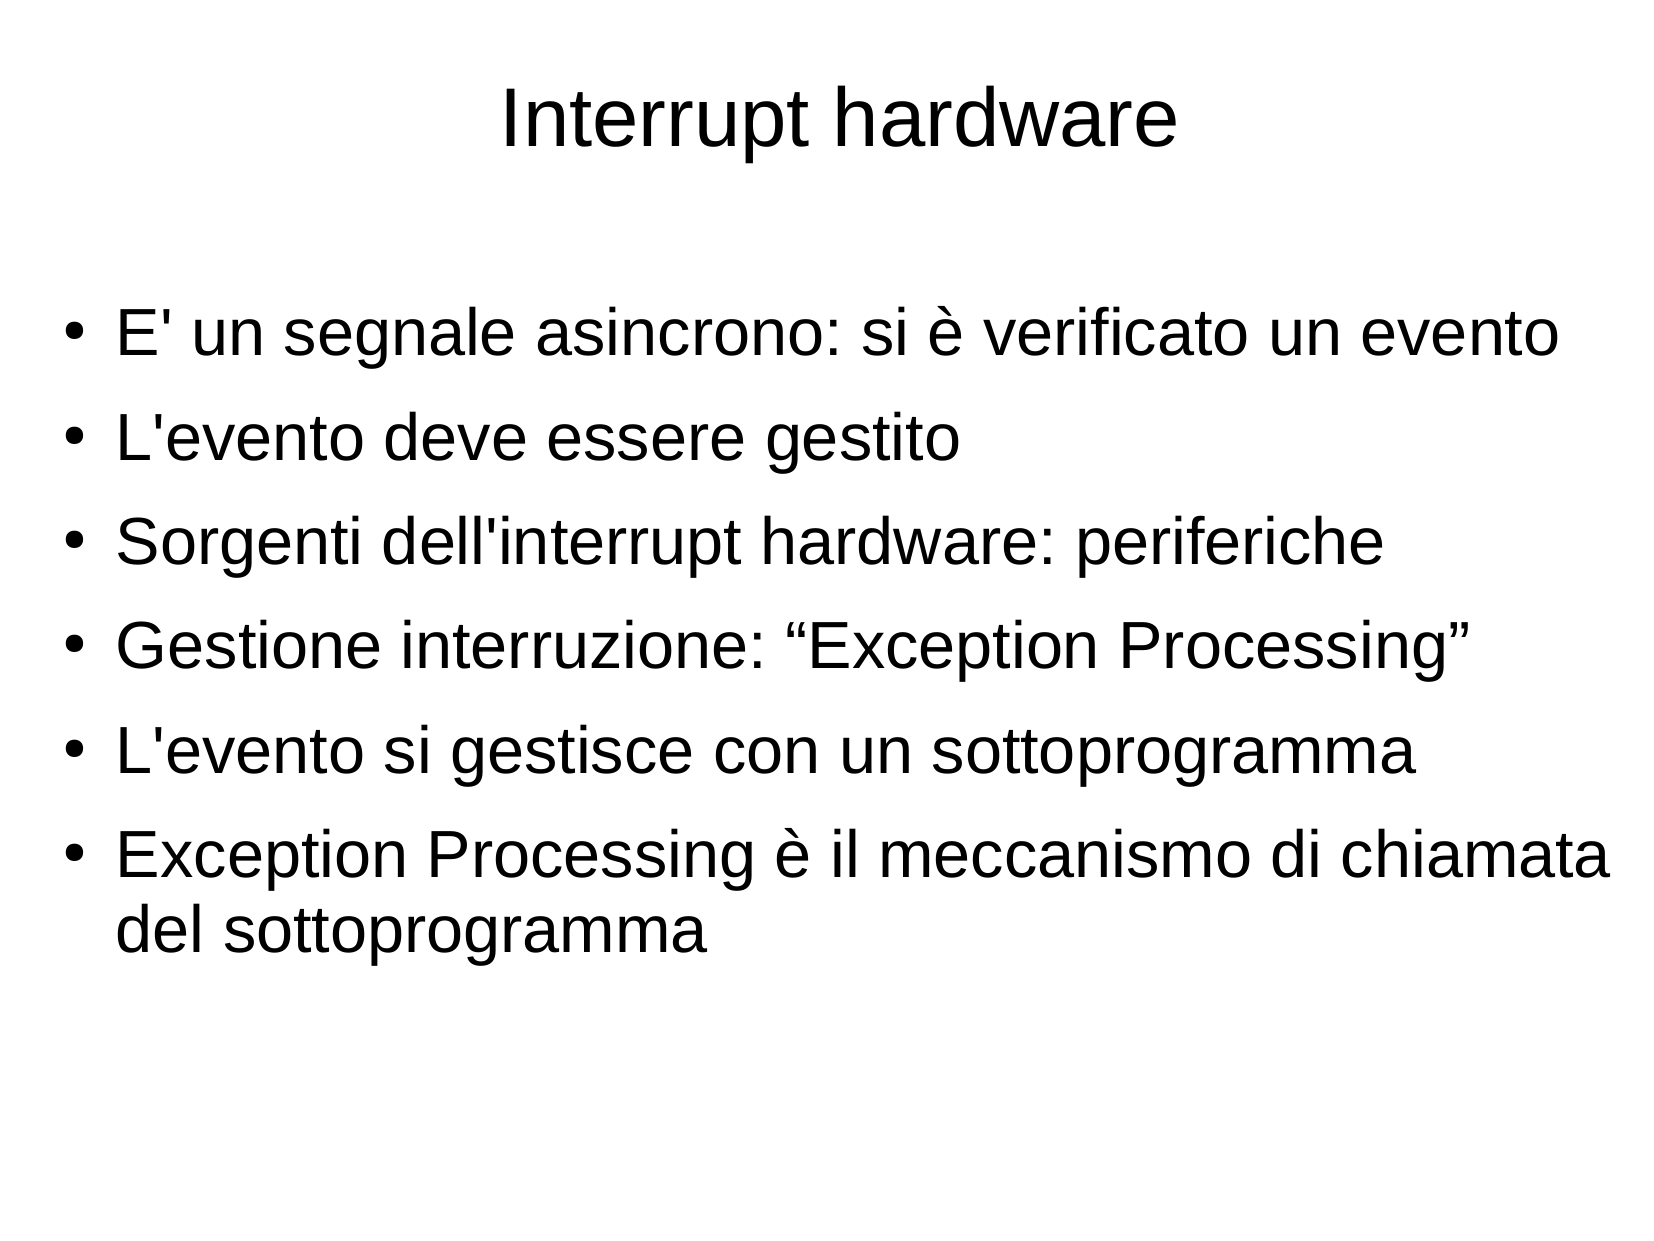

# Interrupt hardware
E' un segnale asincrono: si è verificato un evento
L'evento deve essere gestito
Sorgenti dell'interrupt hardware: periferiche
Gestione interruzione: “Exception Processing”
L'evento si gestisce con un sottoprogramma
Exception Processing è il meccanismo di chiamata del sottoprogramma